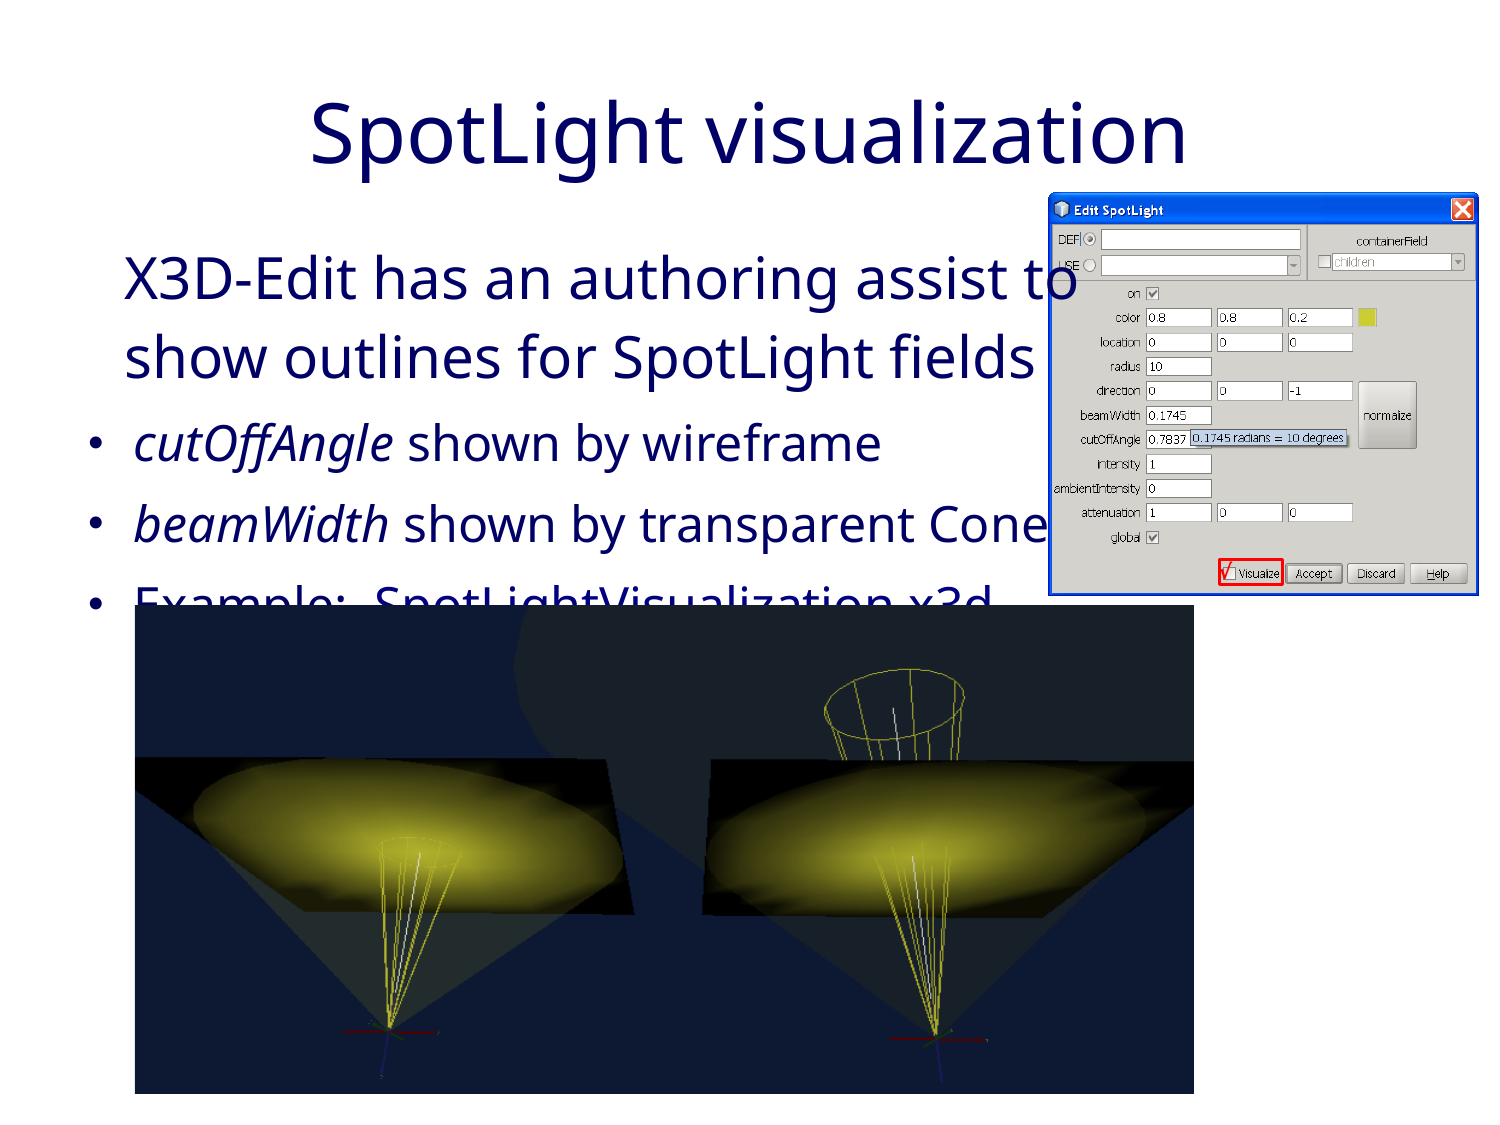

# SpotLight visualization
X3D-Edit has an authoring assist to show outlines for SpotLight fields
cutOffAngle shown by wireframe
beamWidth shown by transparent Cone
Example: SpotLightVisualization.x3d
√